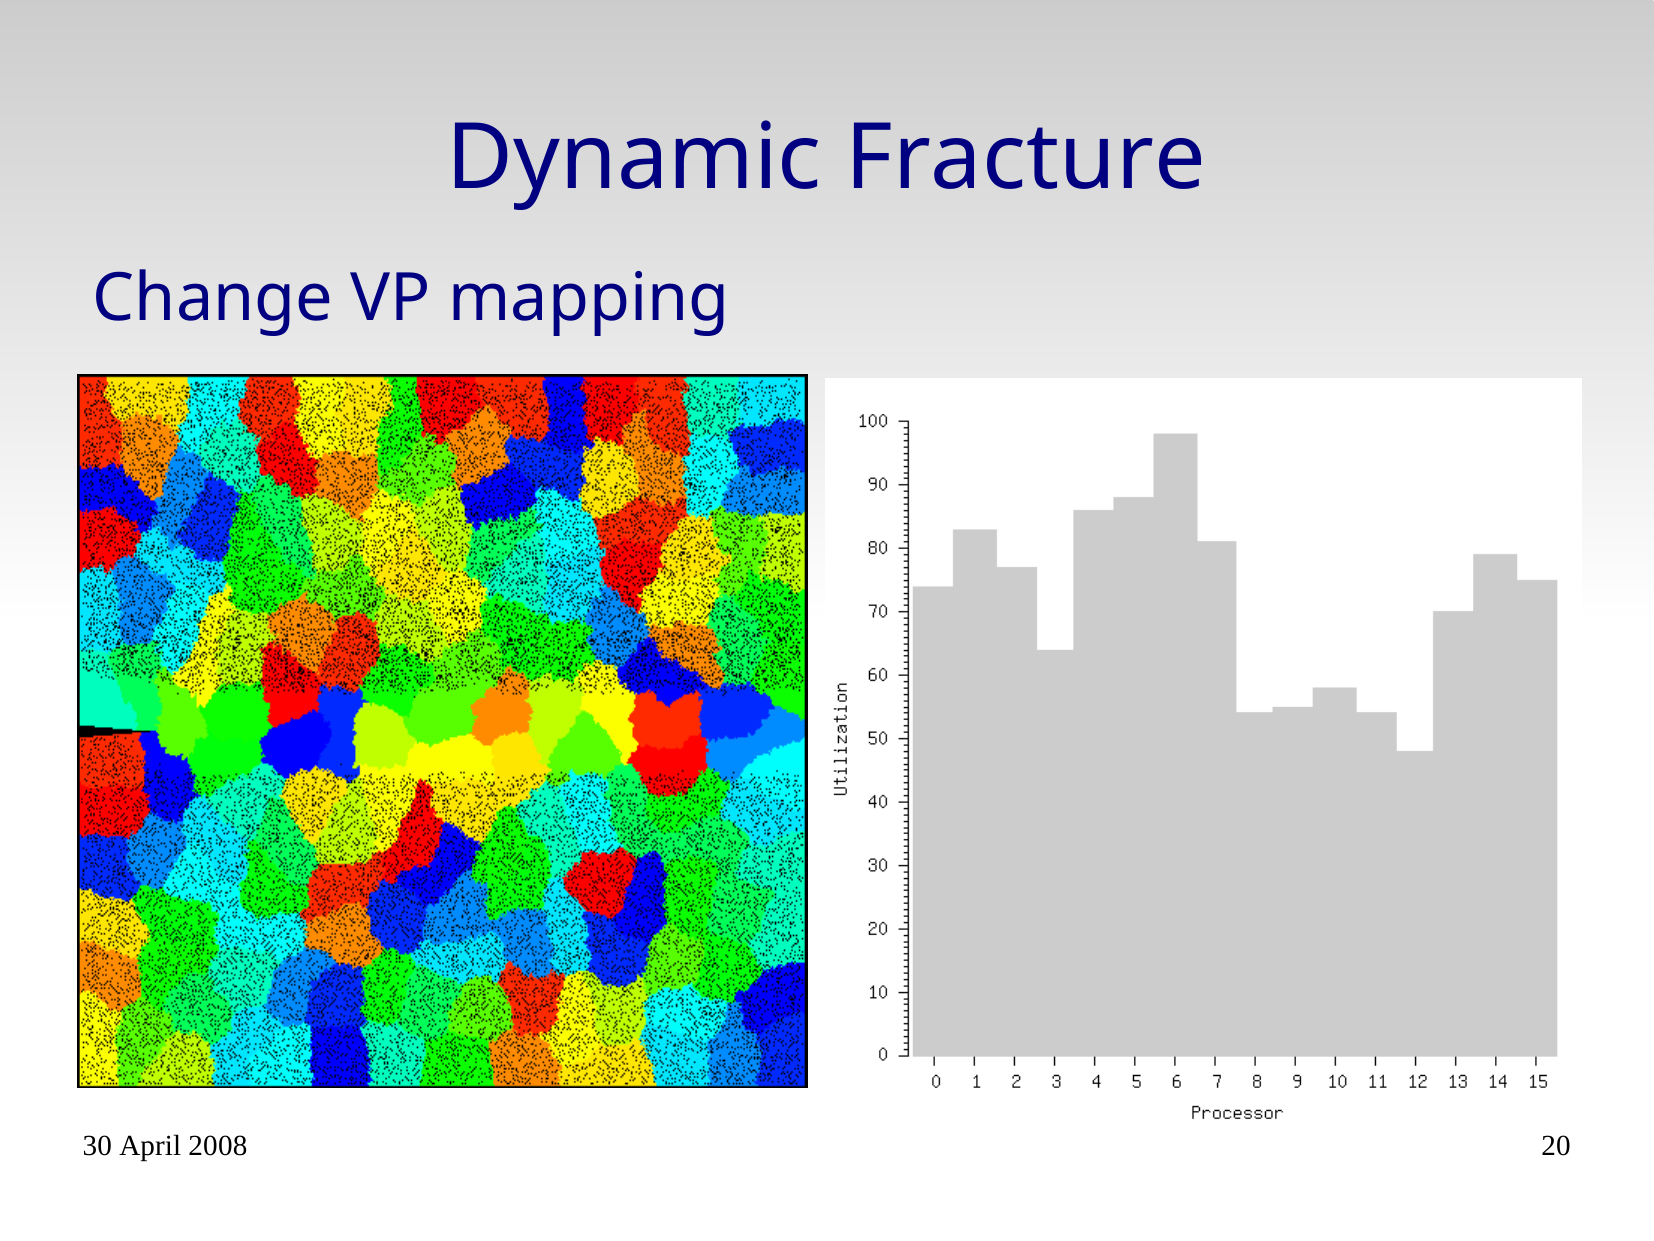

# Dynamic Fracture
Change VP mapping
30 April 2008
20